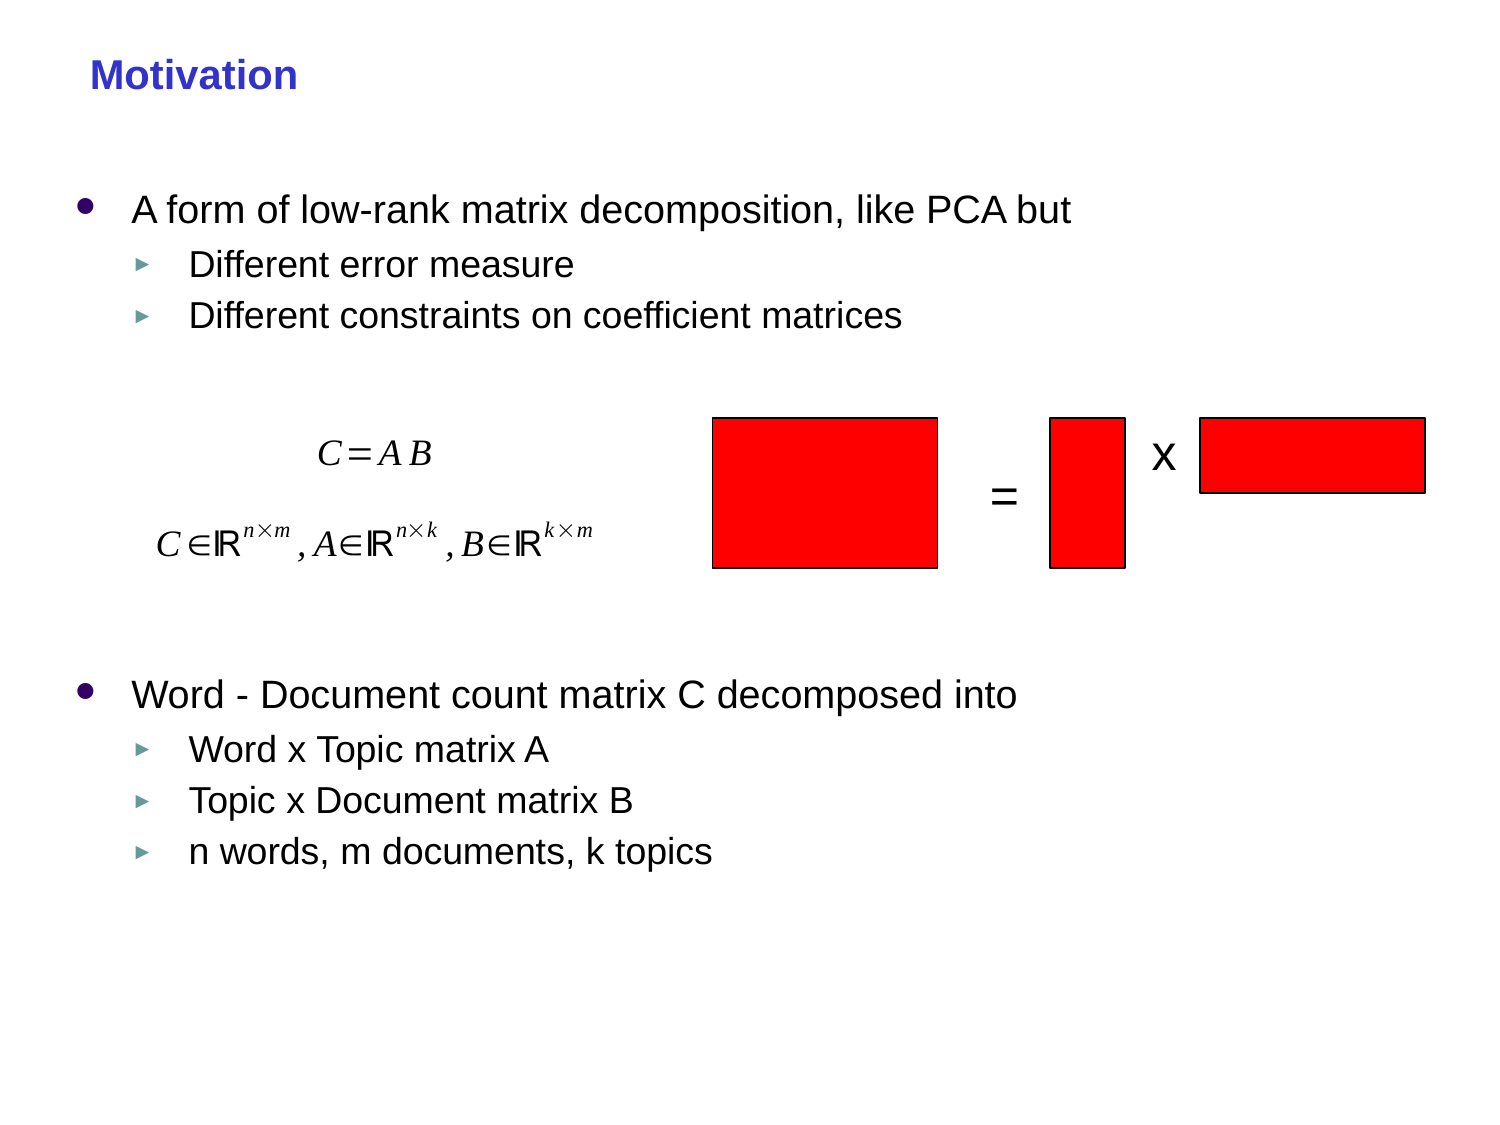

# Motivation
A form of low-rank matrix decomposition, like PCA but
Different error measure
Different constraints on coefficient matrices
Word - Document count matrix C decomposed into
Word x Topic matrix A
Topic x Document matrix B
n words, m documents, k topics
x
=